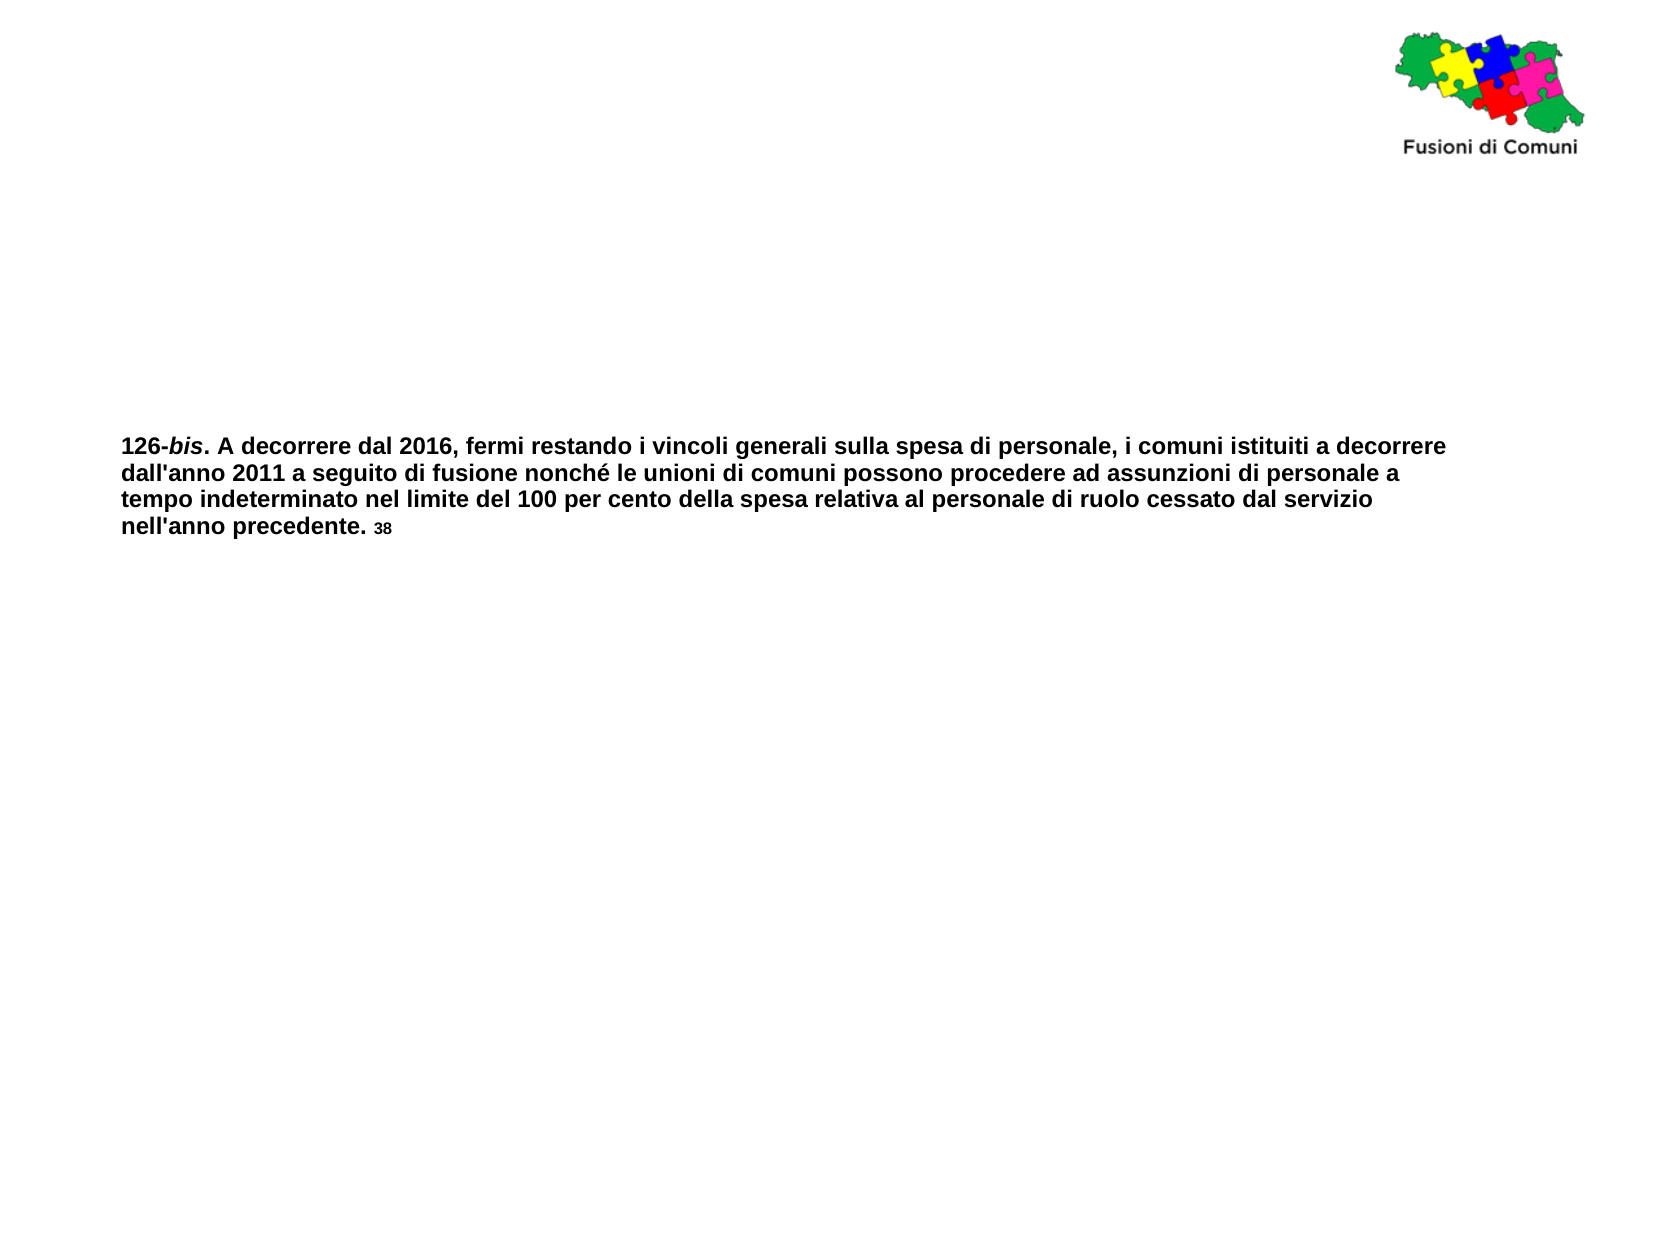

126-bis. A decorrere dal 2016, fermi restando i vincoli generali sulla spesa di personale, i comuni istituiti a decorrere dall'anno 2011 a seguito di fusione nonché le unioni di comuni possono procedere ad assunzioni di personale a tempo indeterminato nel limite del 100 per cento della spesa relativa al personale di ruolo cessato dal servizio nell'anno precedente. 38